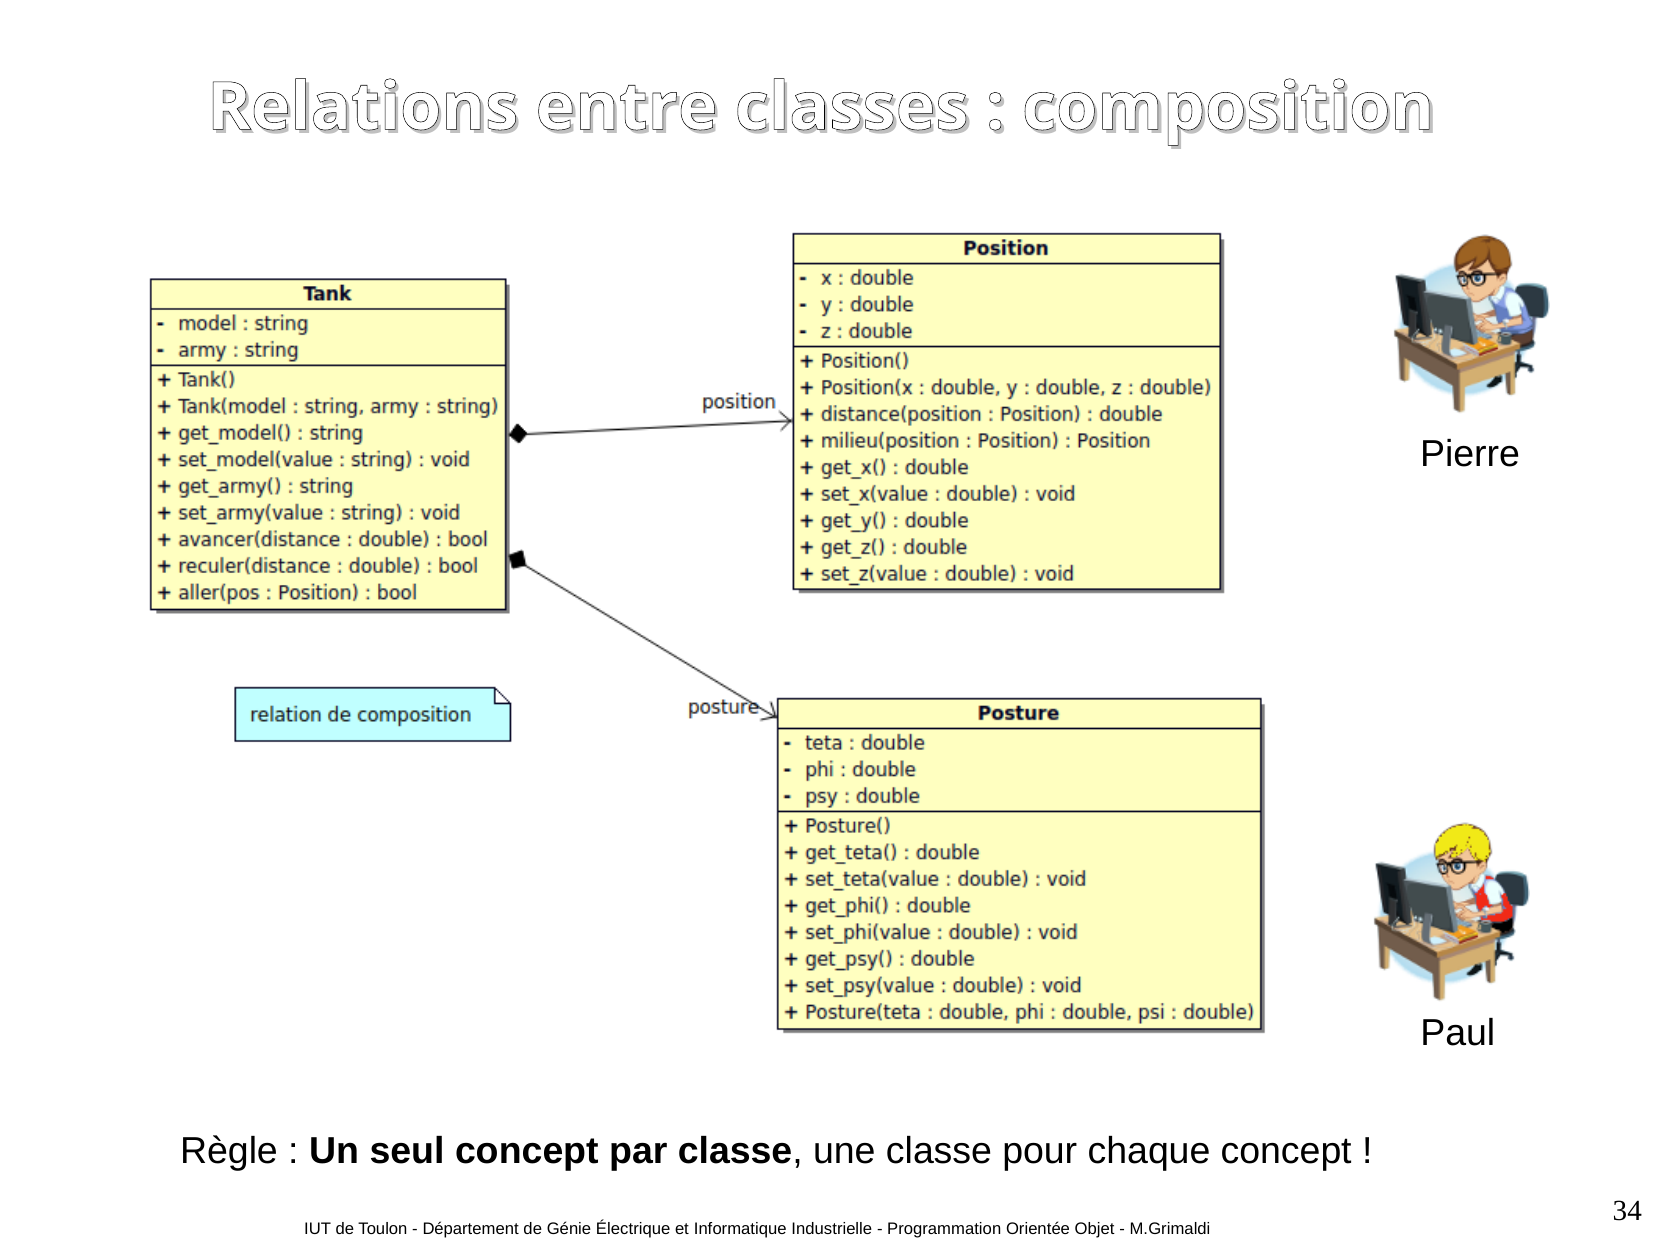

# Relations entre classes : composition
Pierre
Paul
Règle : Un seul concept par classe, une classe pour chaque concept !